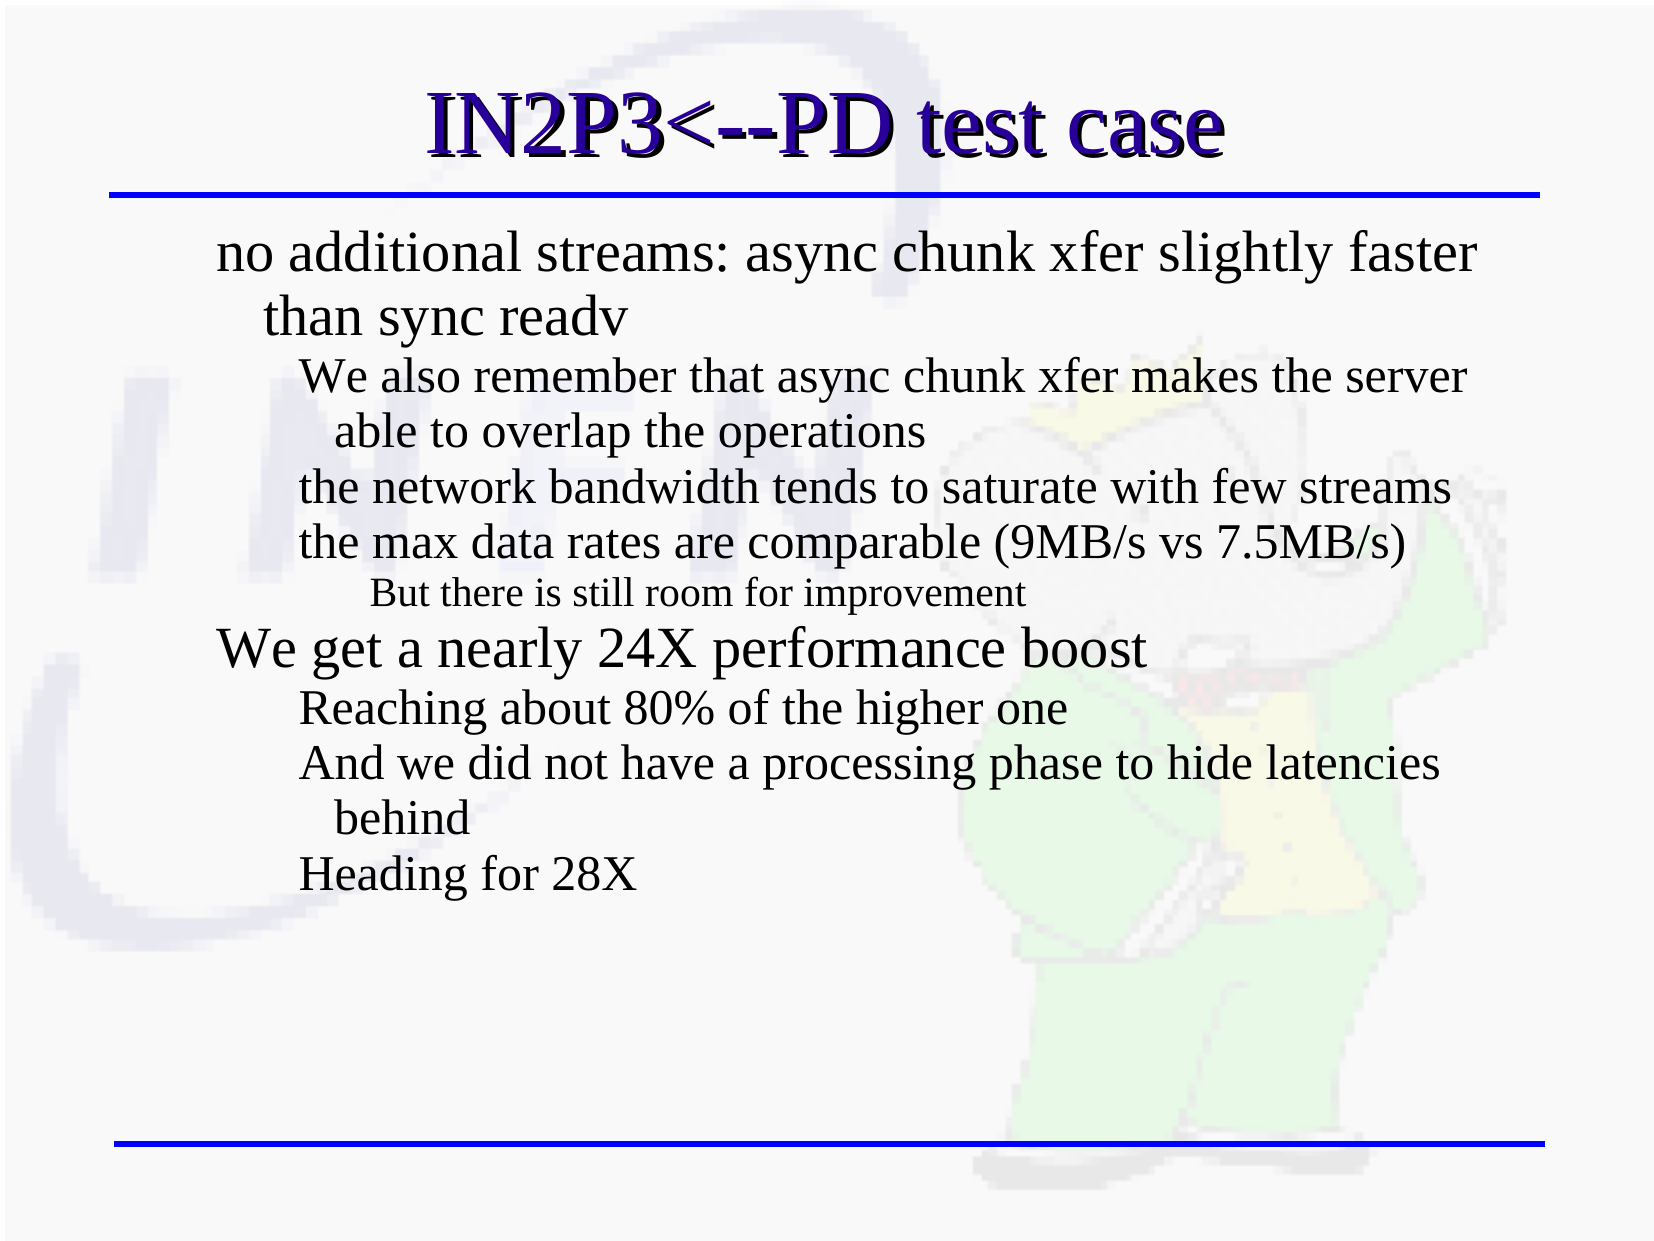

# IN2P3<--PD test case
no additional streams: async chunk xfer slightly faster than sync readv
We also remember that async chunk xfer makes the server able to overlap the operations
the network bandwidth tends to saturate with few streams
the max data rates are comparable (9MB/s vs 7.5MB/s)
But there is still room for improvement
We get a nearly 24X performance boost
Reaching about 80% of the higher one
And we did not have a processing phase to hide latencies behind
Heading for 28X